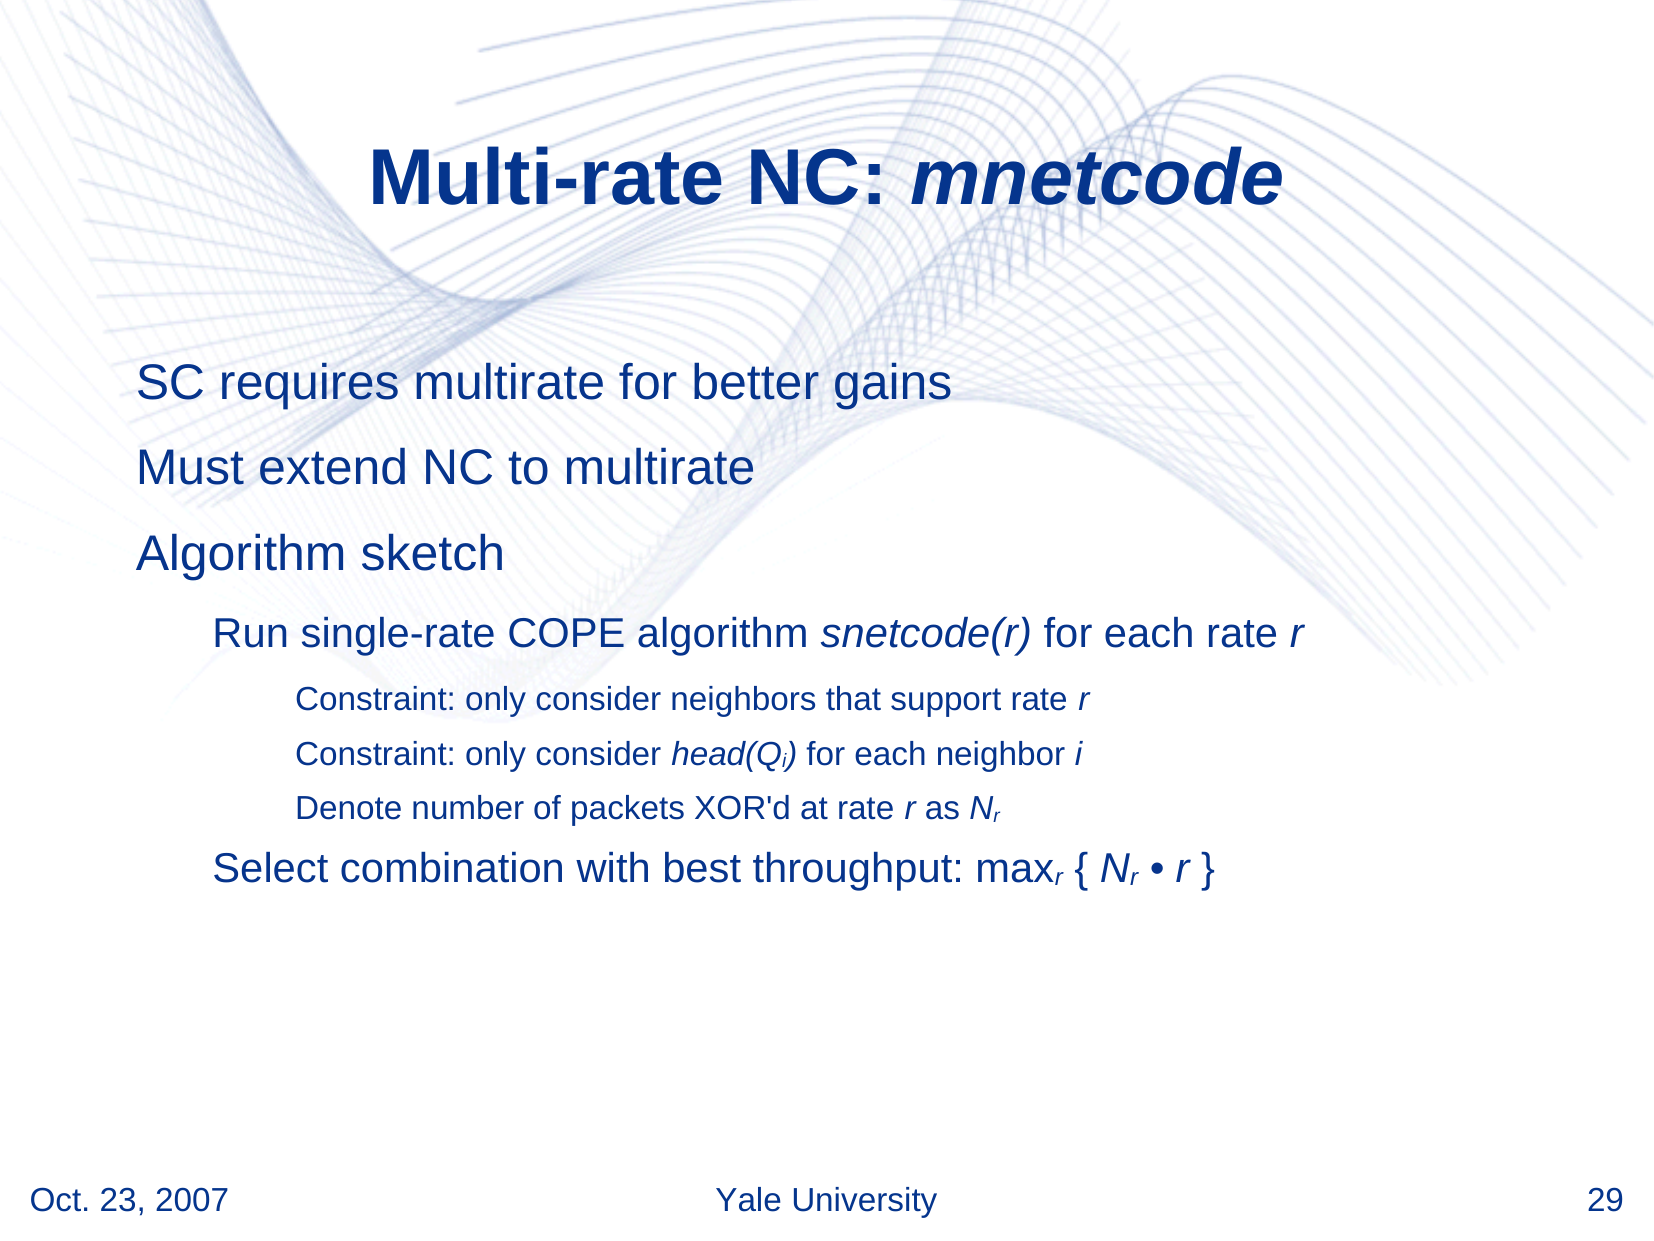

# Multi-rate NC: mnetcode
SC requires multirate for better gains
Must extend NC to multirate
Algorithm sketch
Run single-rate COPE algorithm snetcode(r) for each rate r
Constraint: only consider neighbors that support rate r
Constraint: only consider head(Qi) for each neighbor i
Denote number of packets XOR'd at rate r as Nr
Select combination with best throughput: maxr { Nr • r }
Oct. 23, 2007
Yale University
29